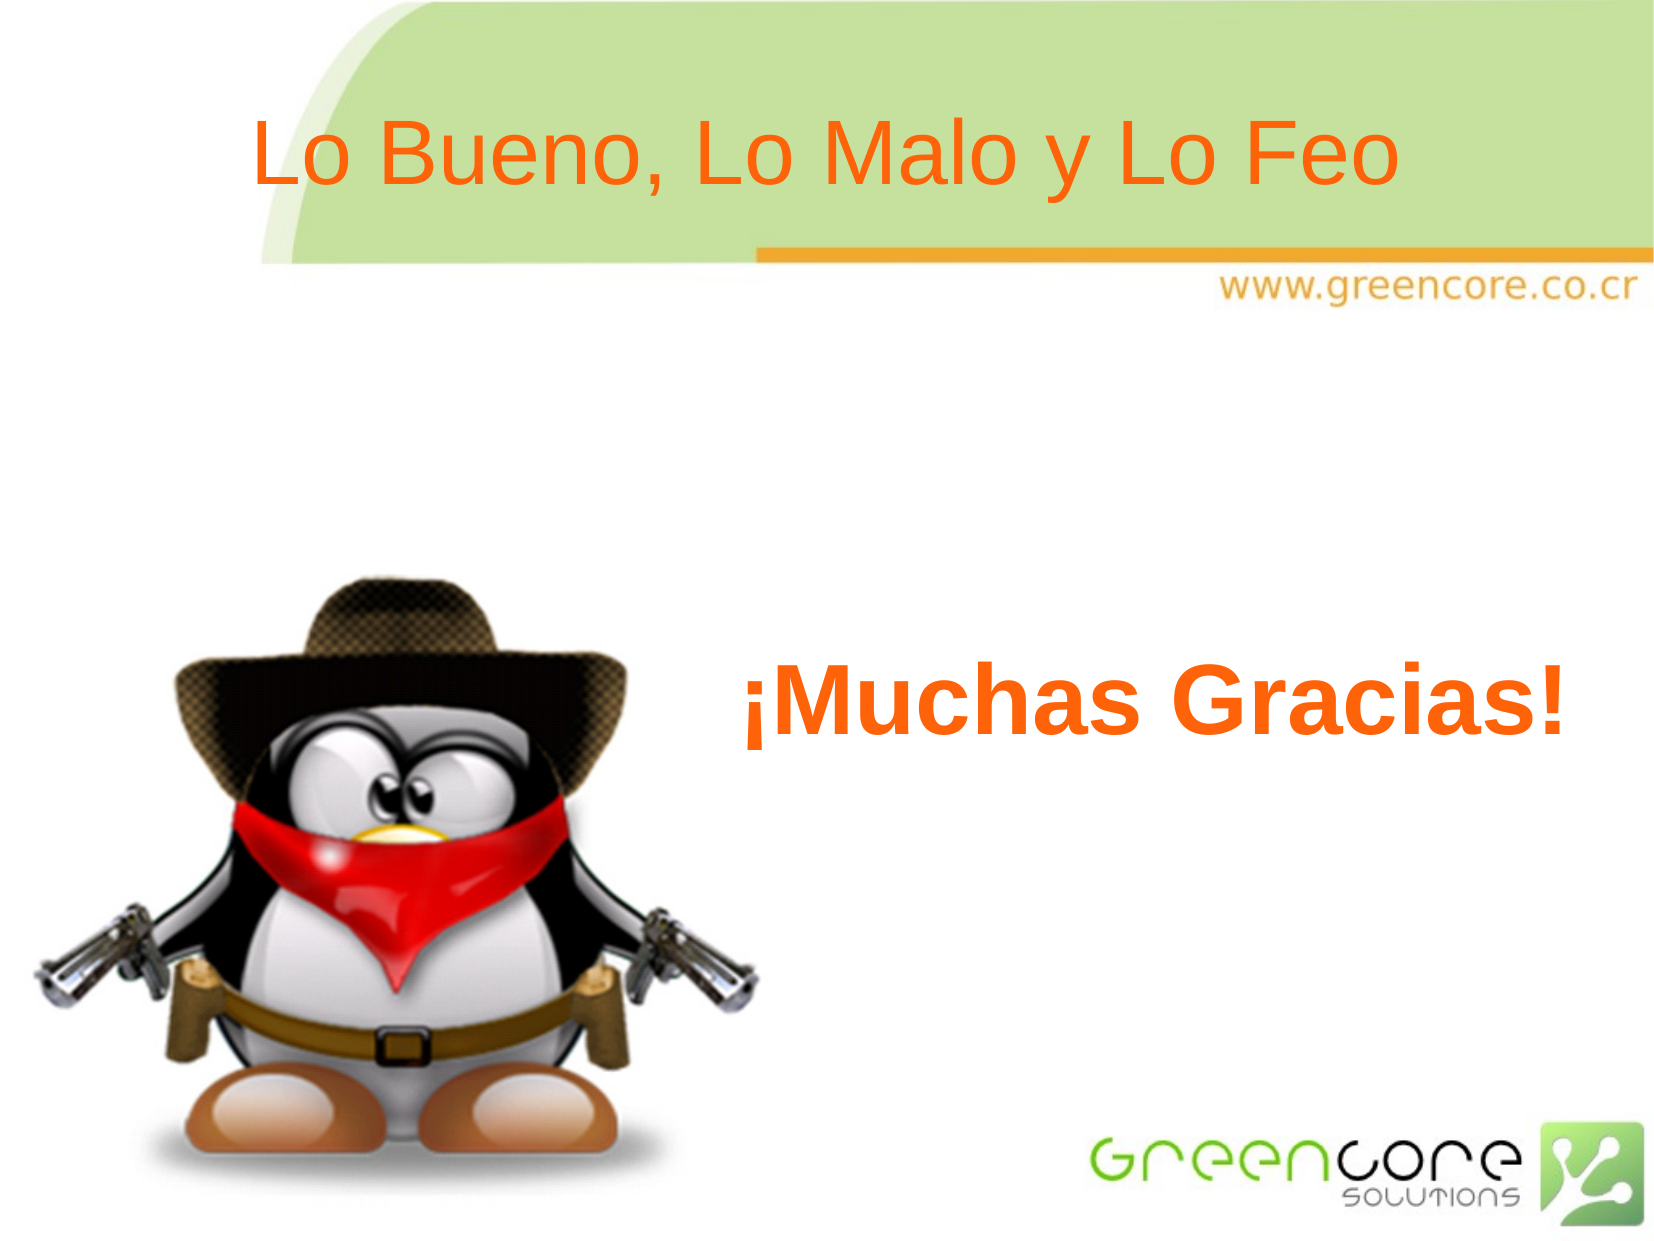

# Lo Bueno, Lo Malo y Lo Feo
¡Muchas Gracias!